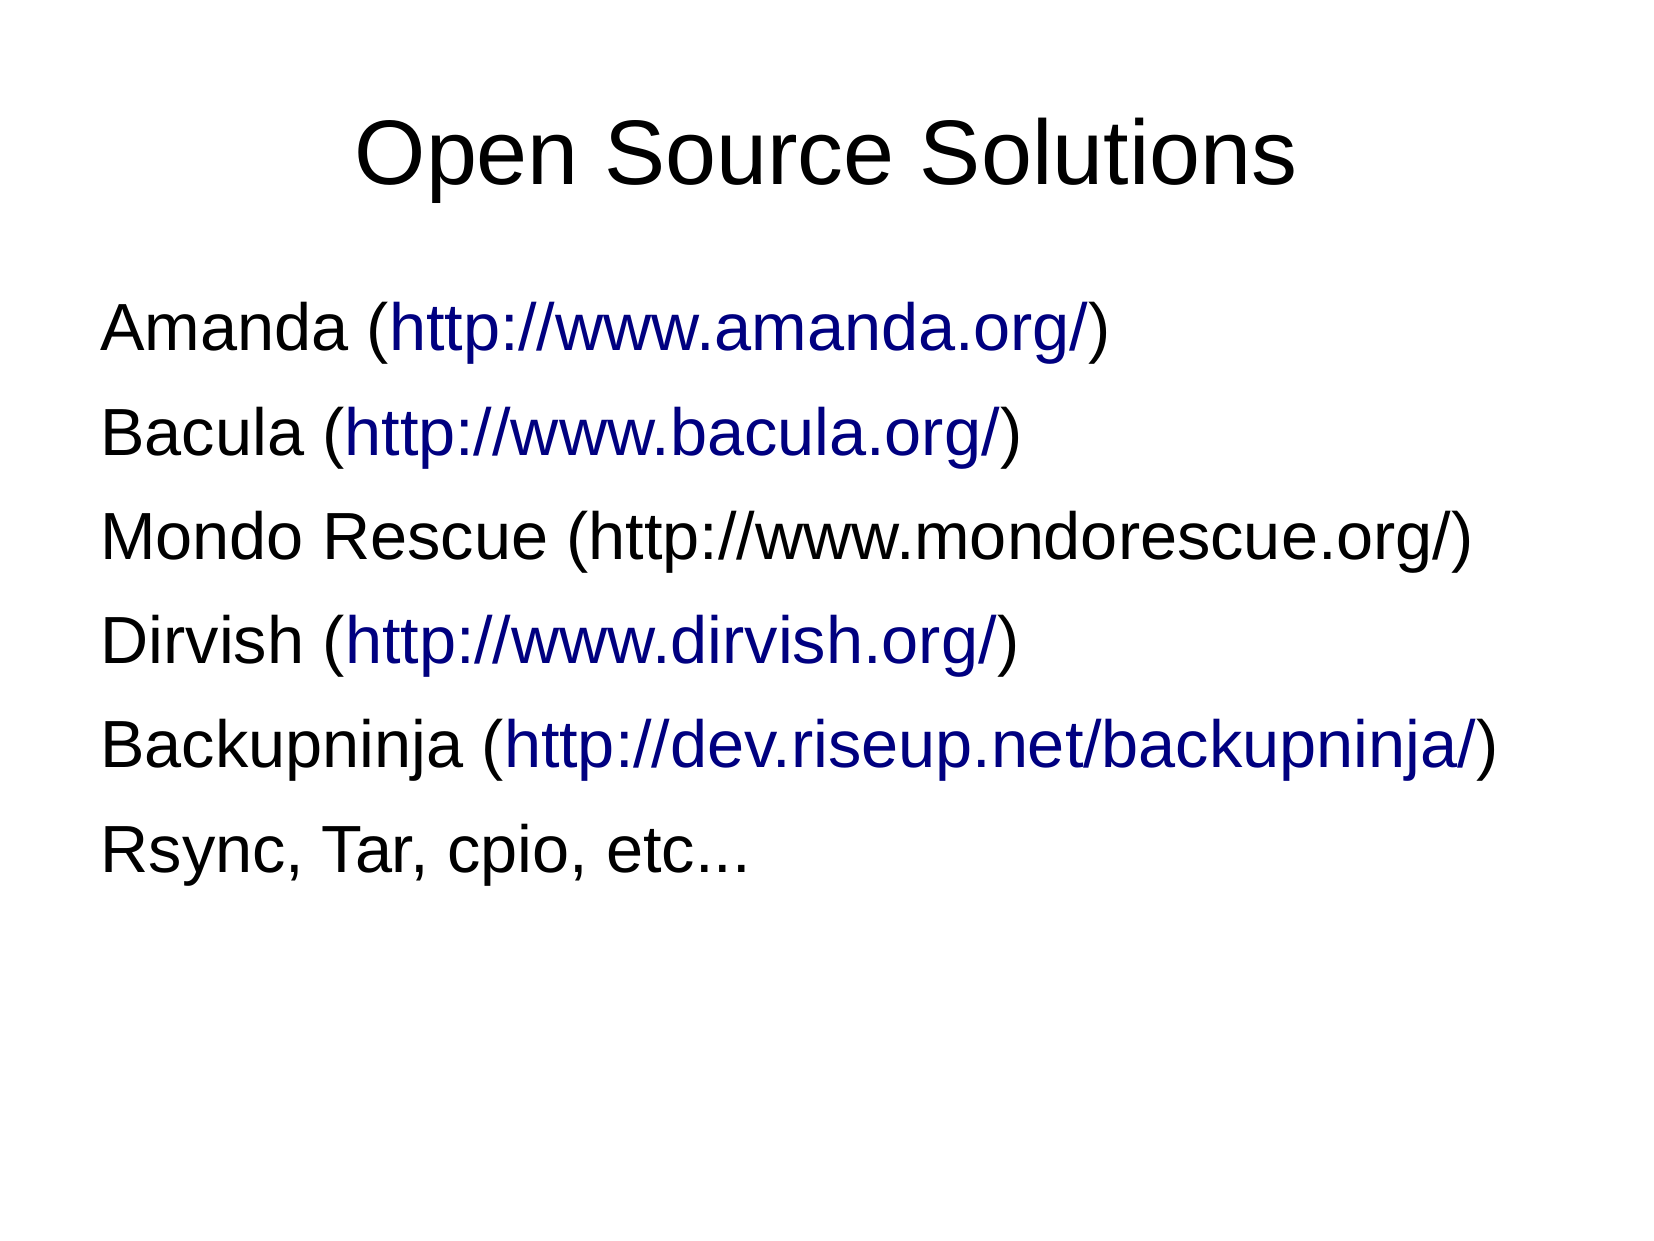

# Open Source Solutions
Amanda (http://www.amanda.org/)
Bacula (http://www.bacula.org/)
Mondo Rescue (http://www.mondorescue.org/)
Dirvish (http://www.dirvish.org/)
Backupninja (http://dev.riseup.net/backupninja/)
Rsync, Tar, cpio, etc...